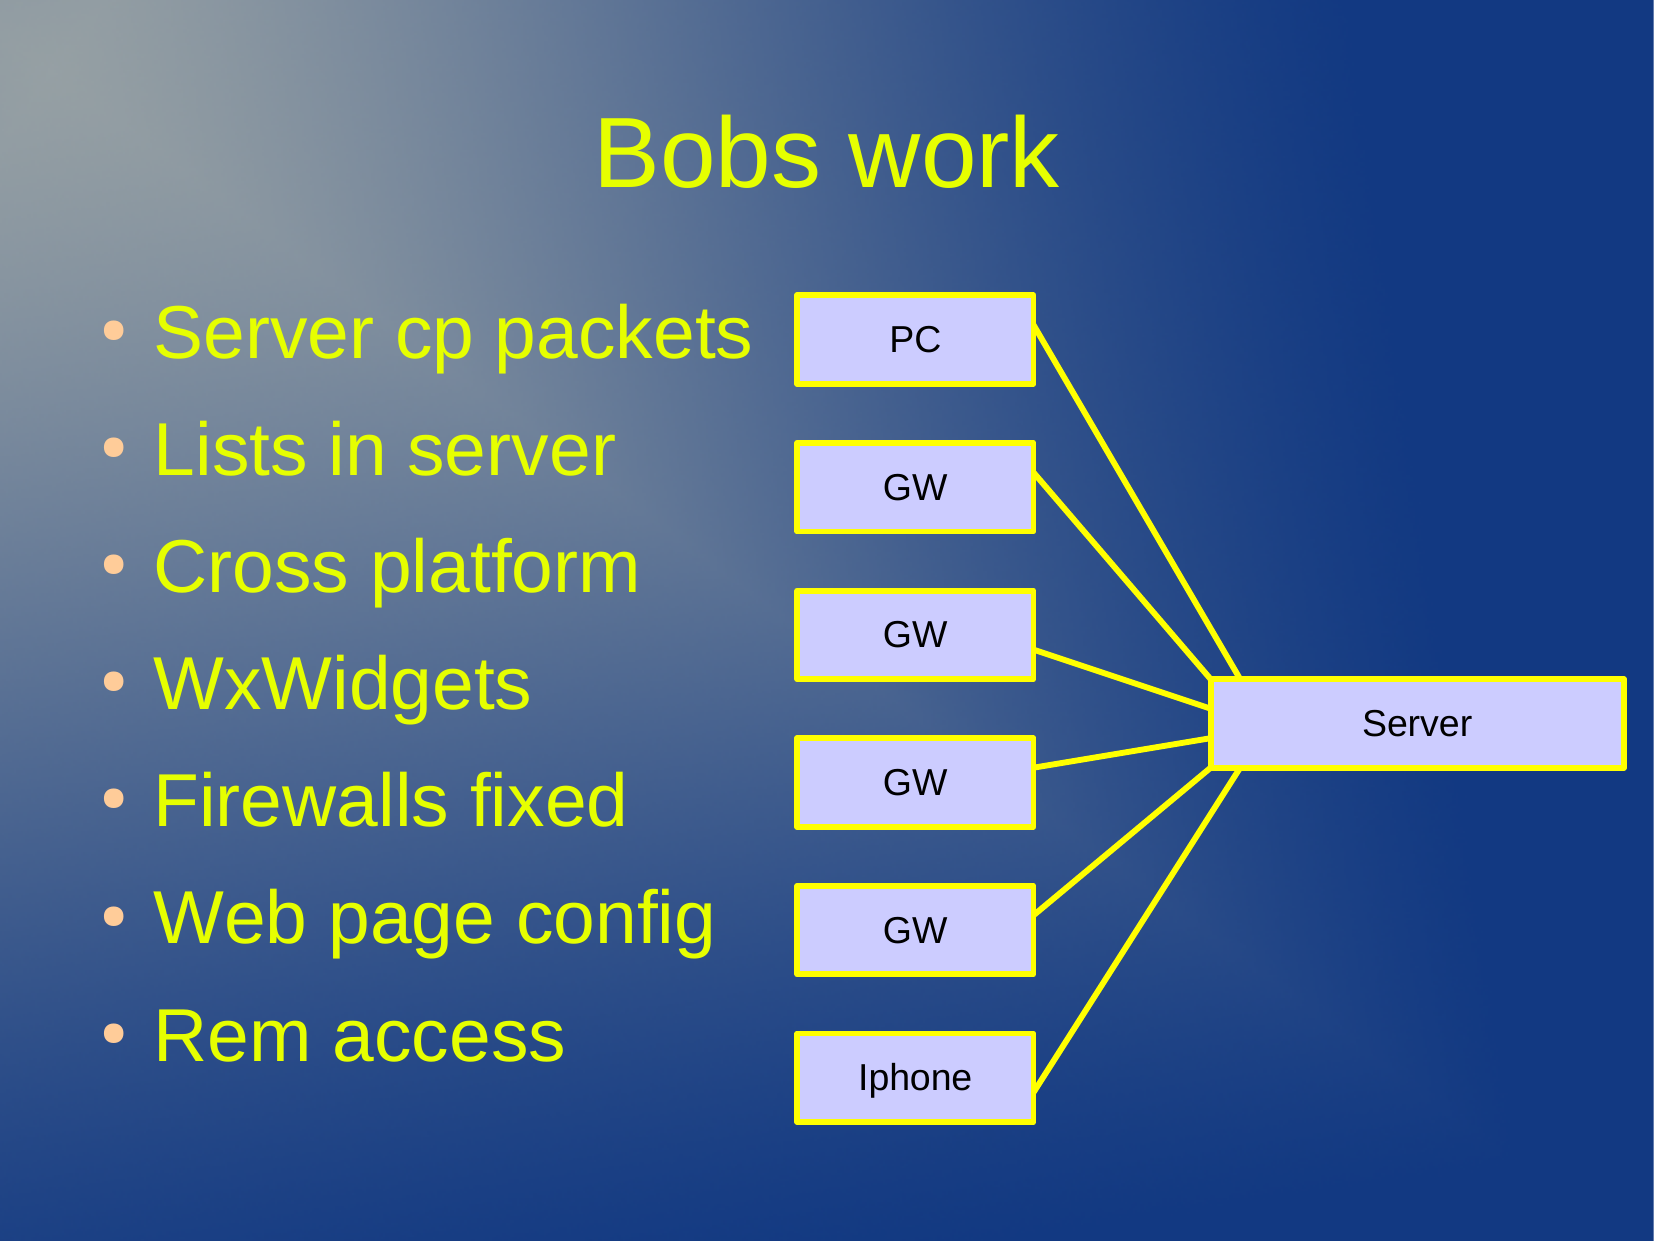

# Bobs work
Server cp packets
Lists in server
Cross platform
WxWidgets
Firewalls fixed
Web page config
Rem access
PC
GW
GW
Server
GW
GW
Iphone